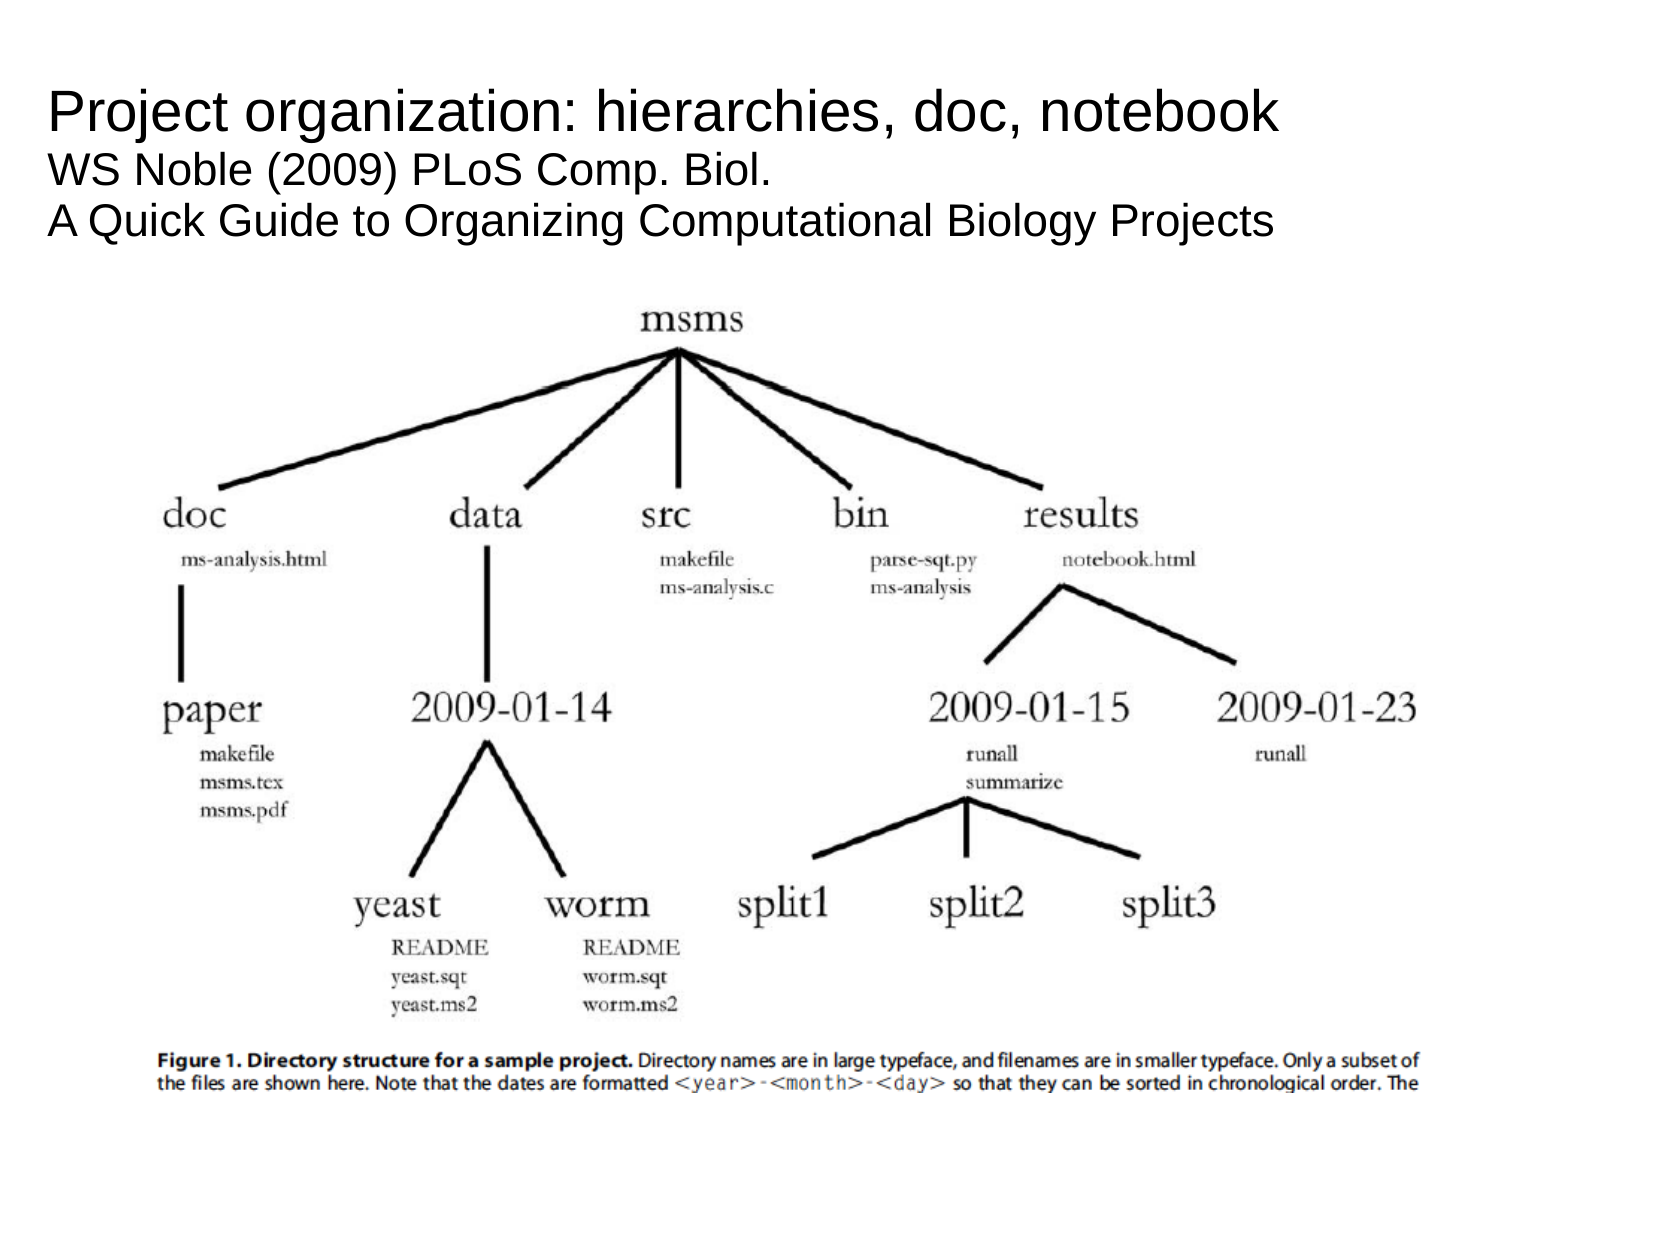

# Project organization: hierarchies, doc, notebook WS Noble (2009) PLoS Comp. Biol. A Quick Guide to Organizing Computational Biology Projects